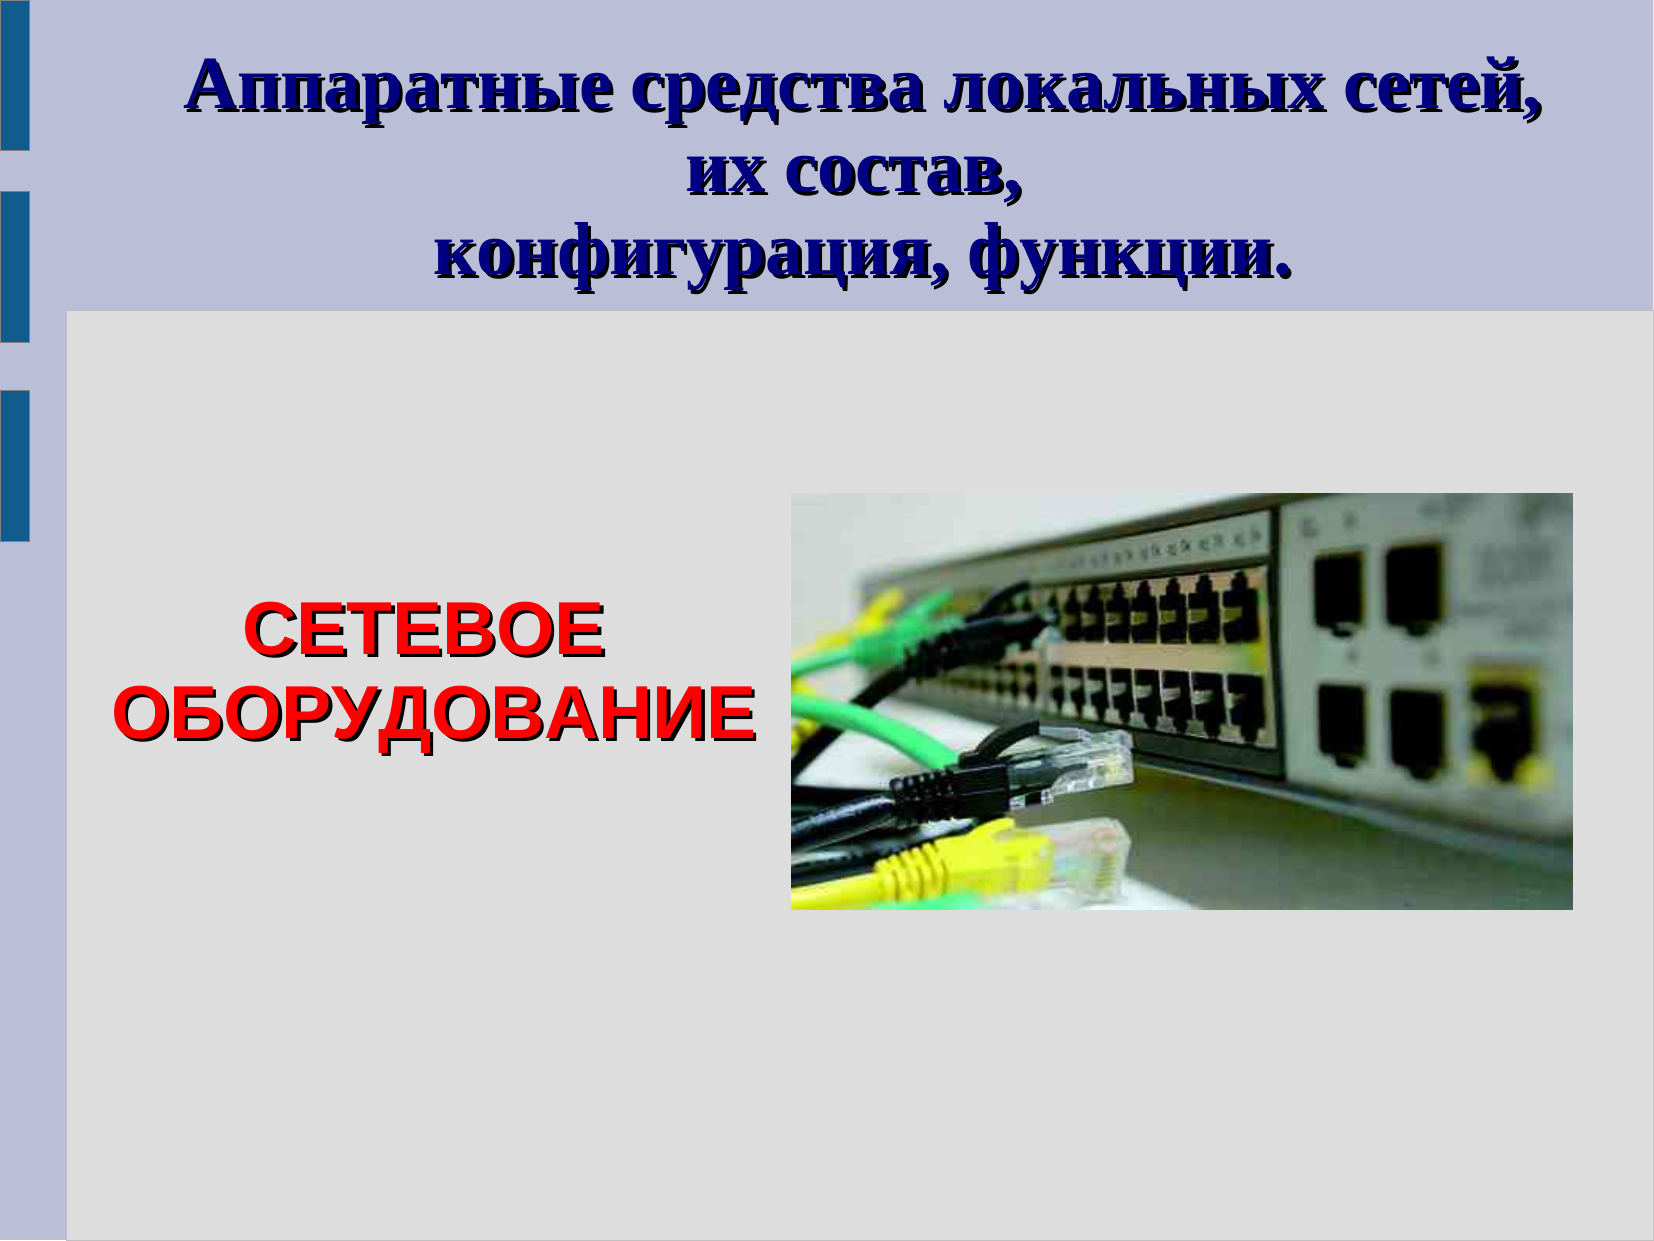

Аппаратные средства локальных сетей, их состав,
конфигурация, функции.
# СЕТЕВОЕ ОБОРУДОВАНИЕ